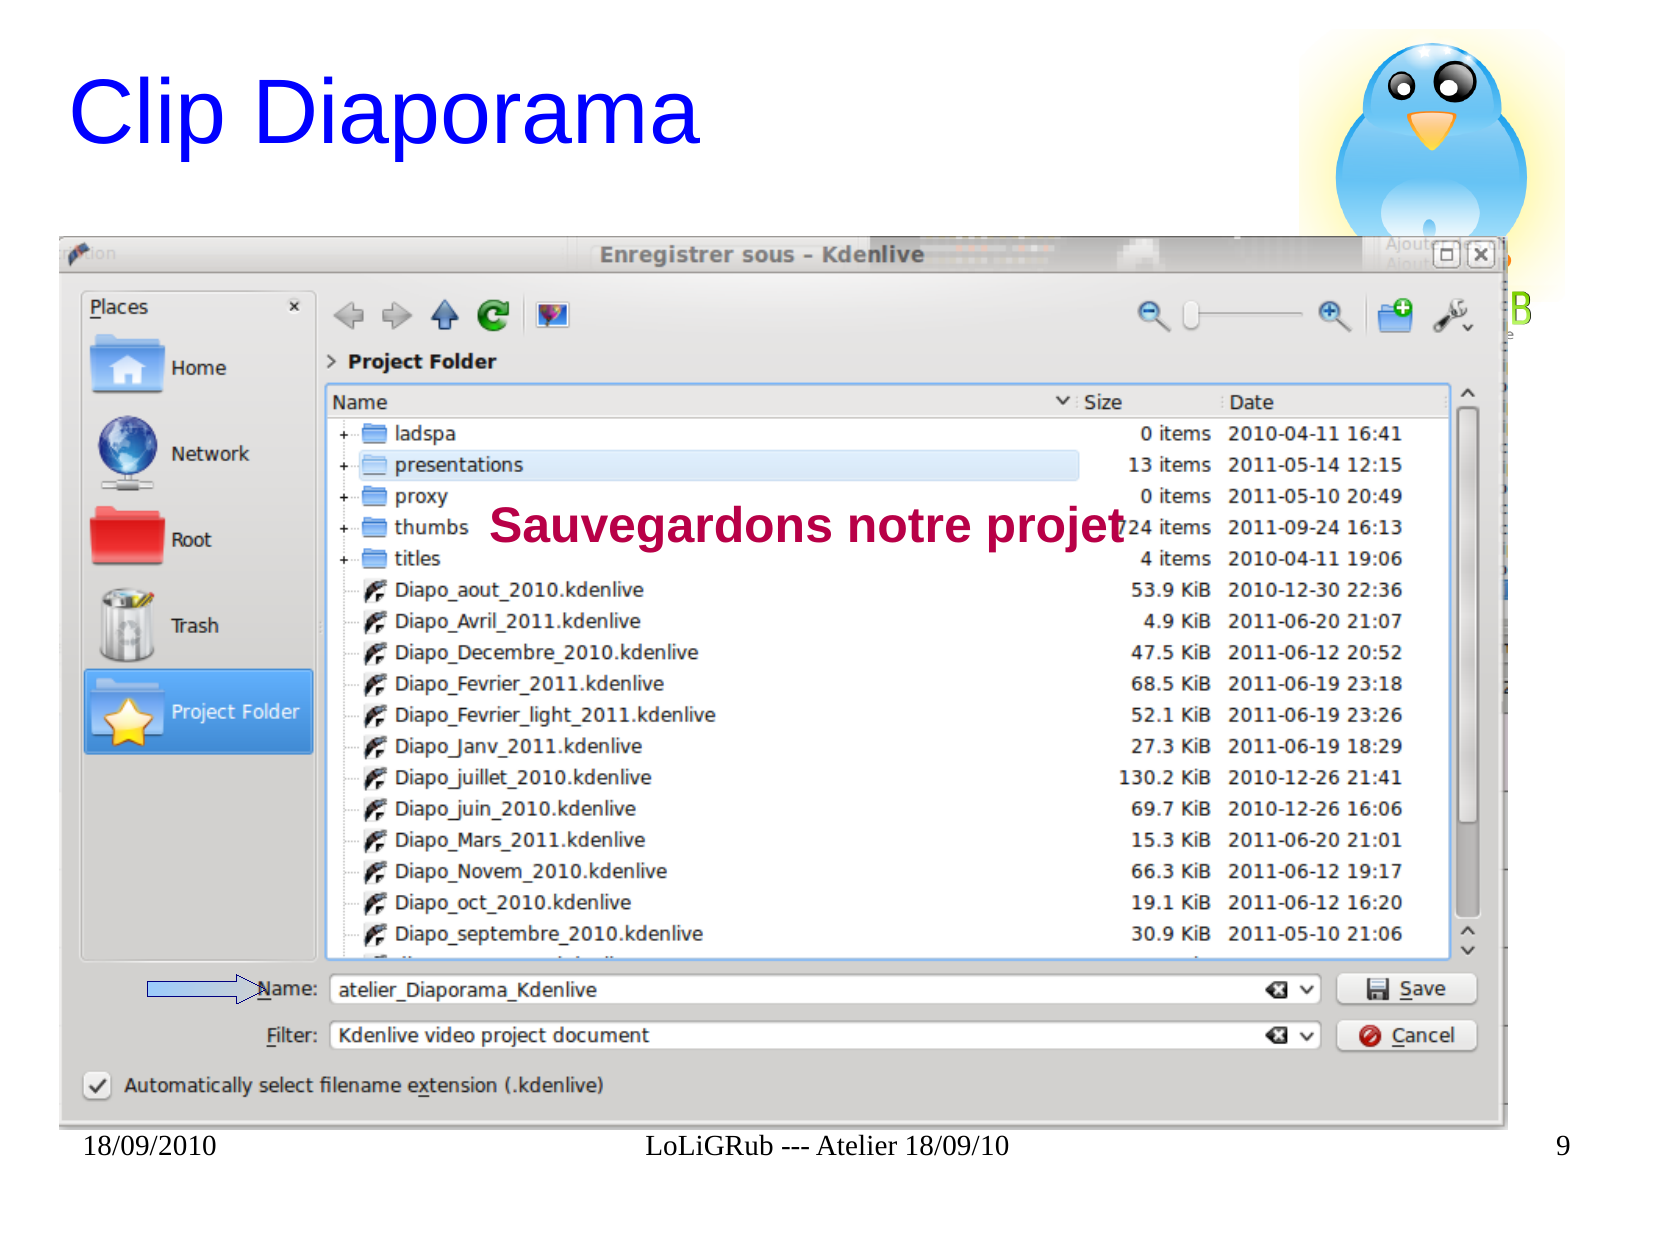

Clip Diaporama
Sauvegardons notre projet
18/09/2010
LoLiGRub --- Atelier 18/09/10
9